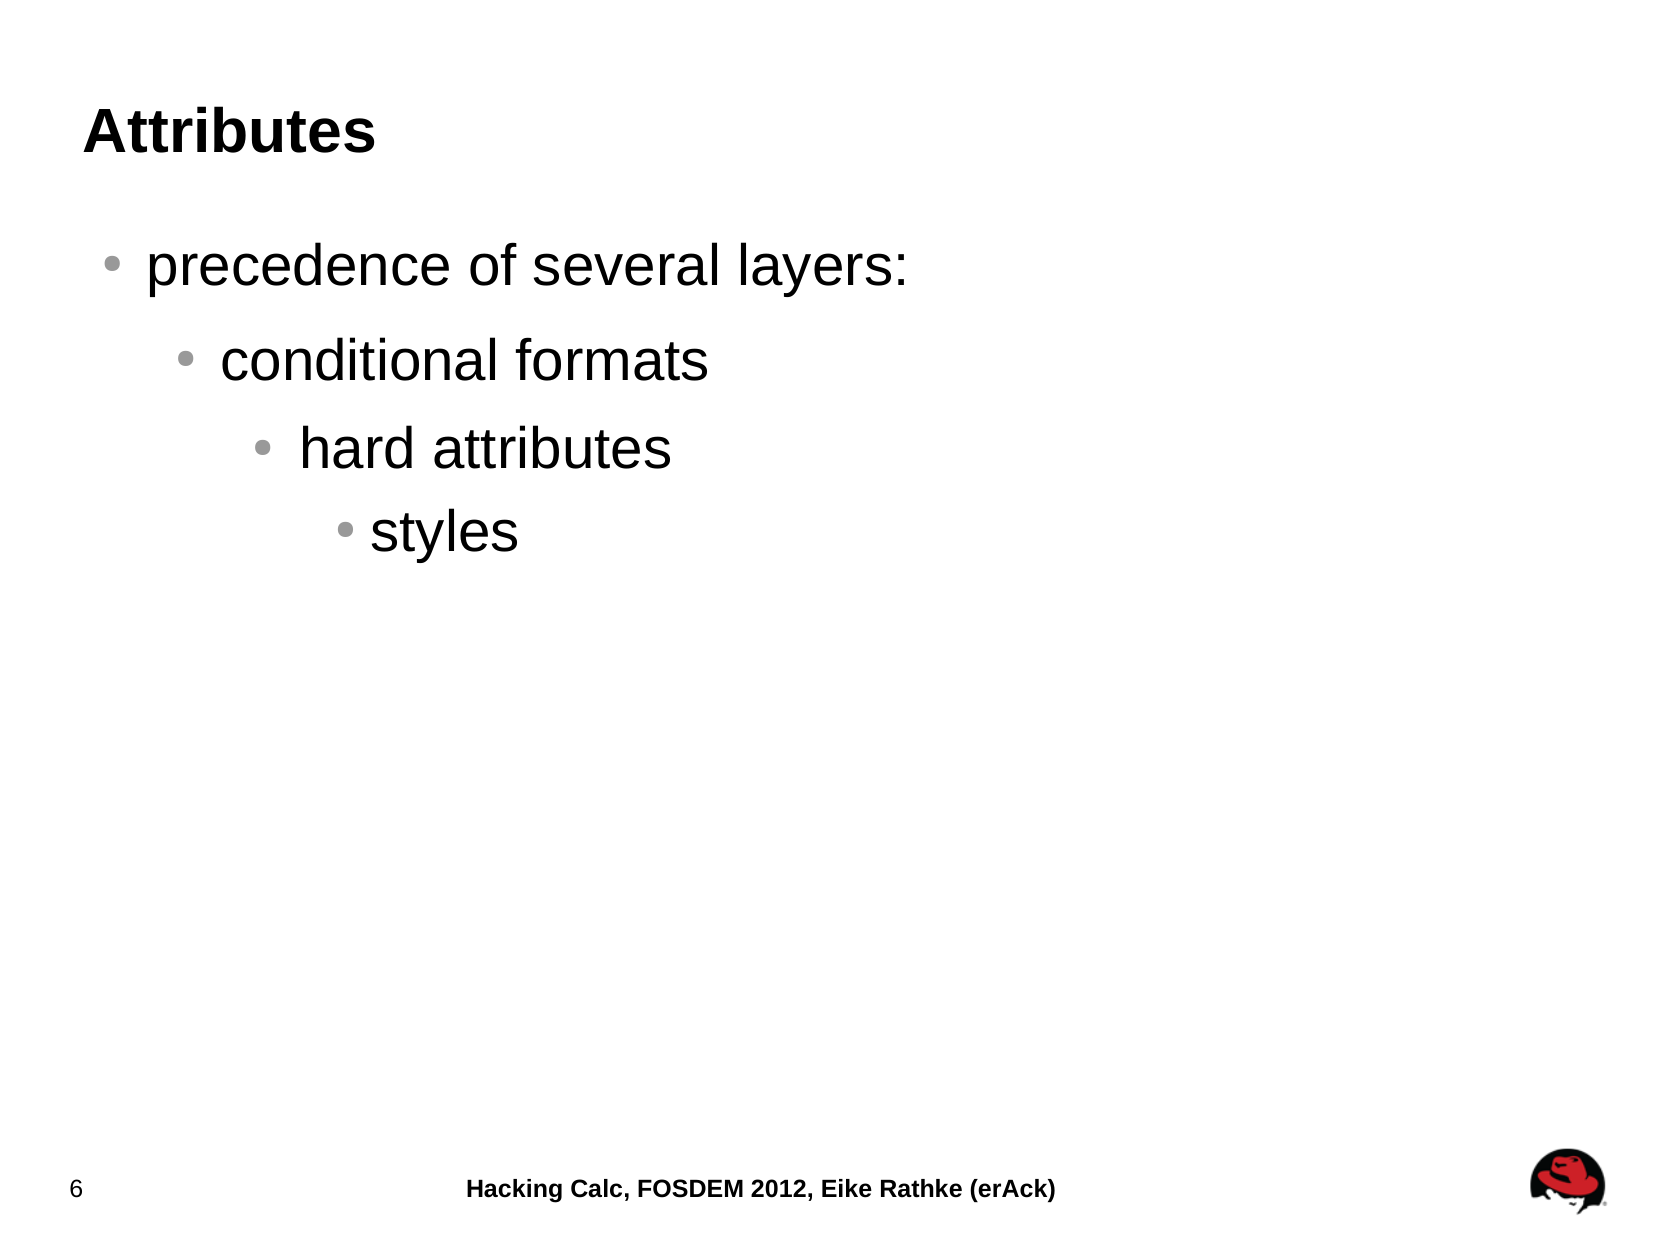

# Attributes
precedence of several layers:
conditional formats
hard attributes
styles